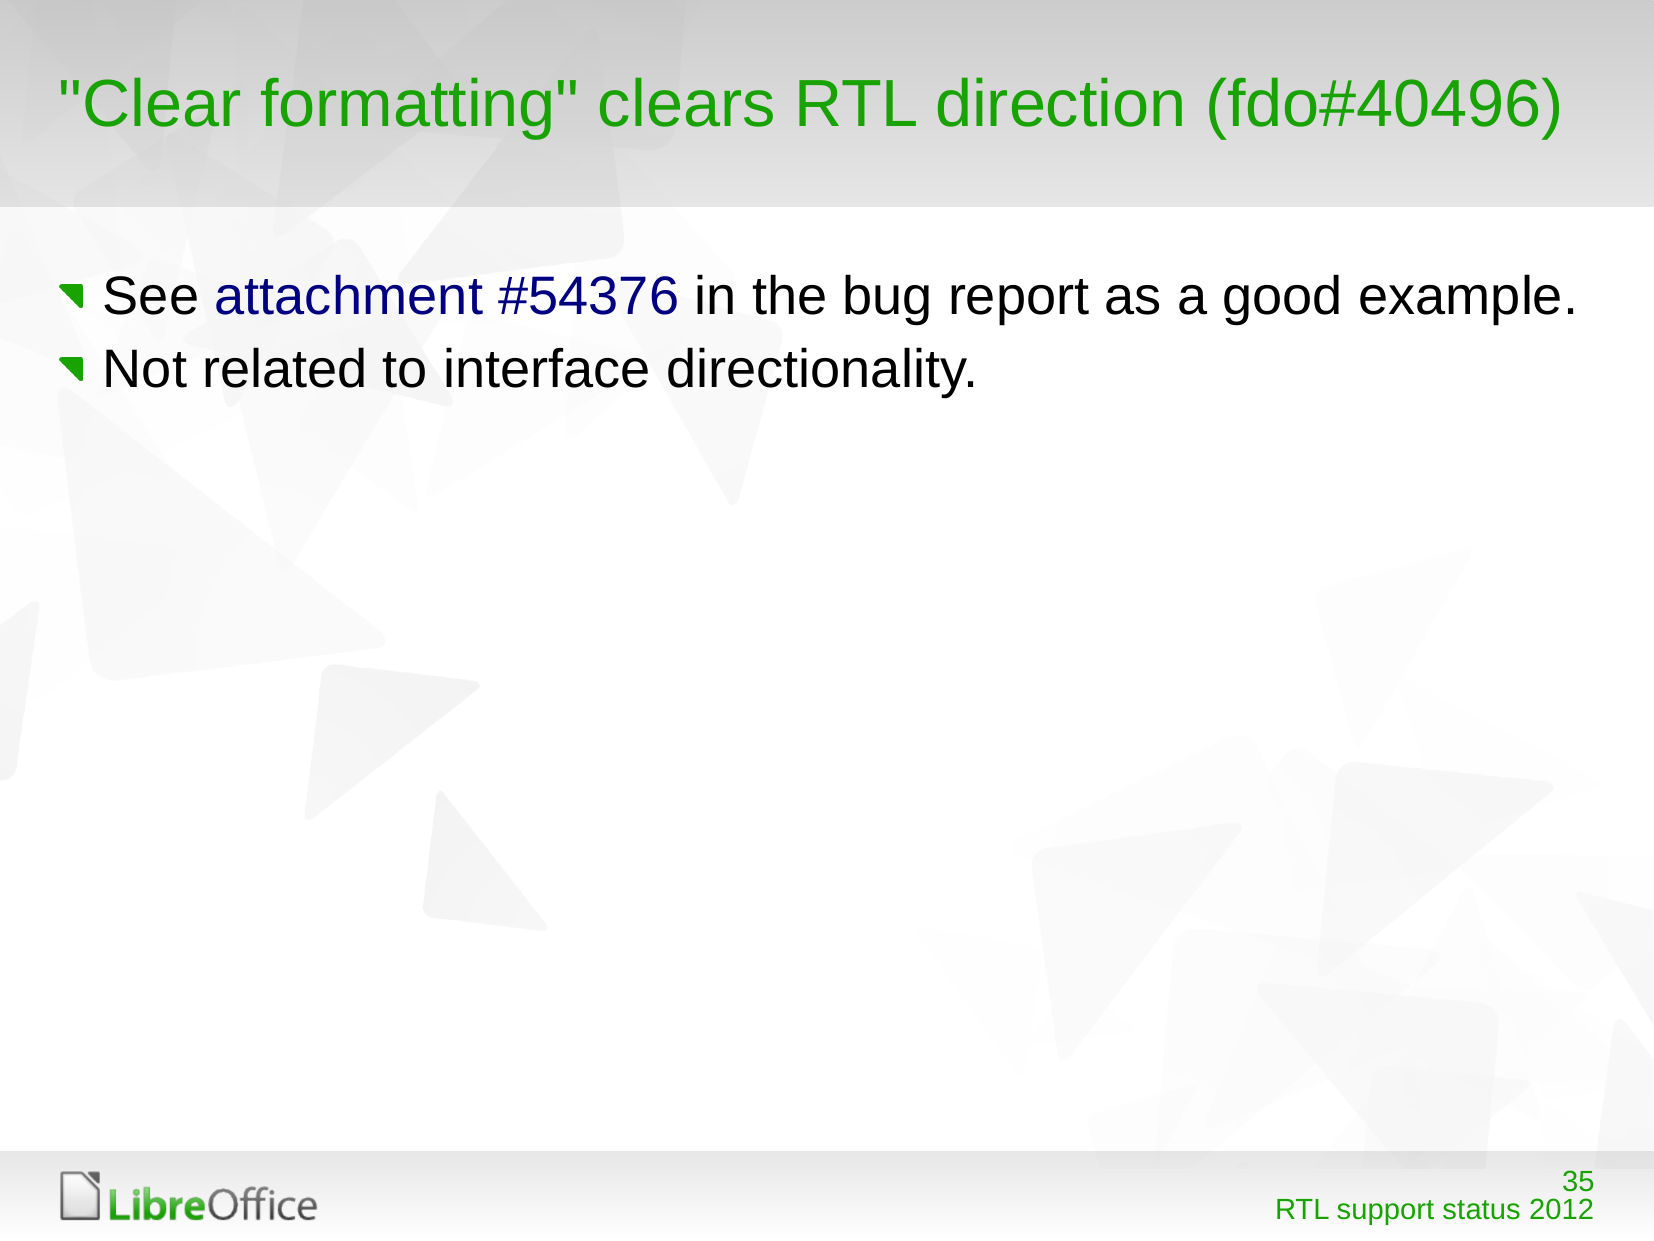

# "Clear formatting" clears RTL direction (fdo#40496)
See attachment #54376 in the bug report as a good example.
Not related to interface directionality.
35
RTL support status 2012